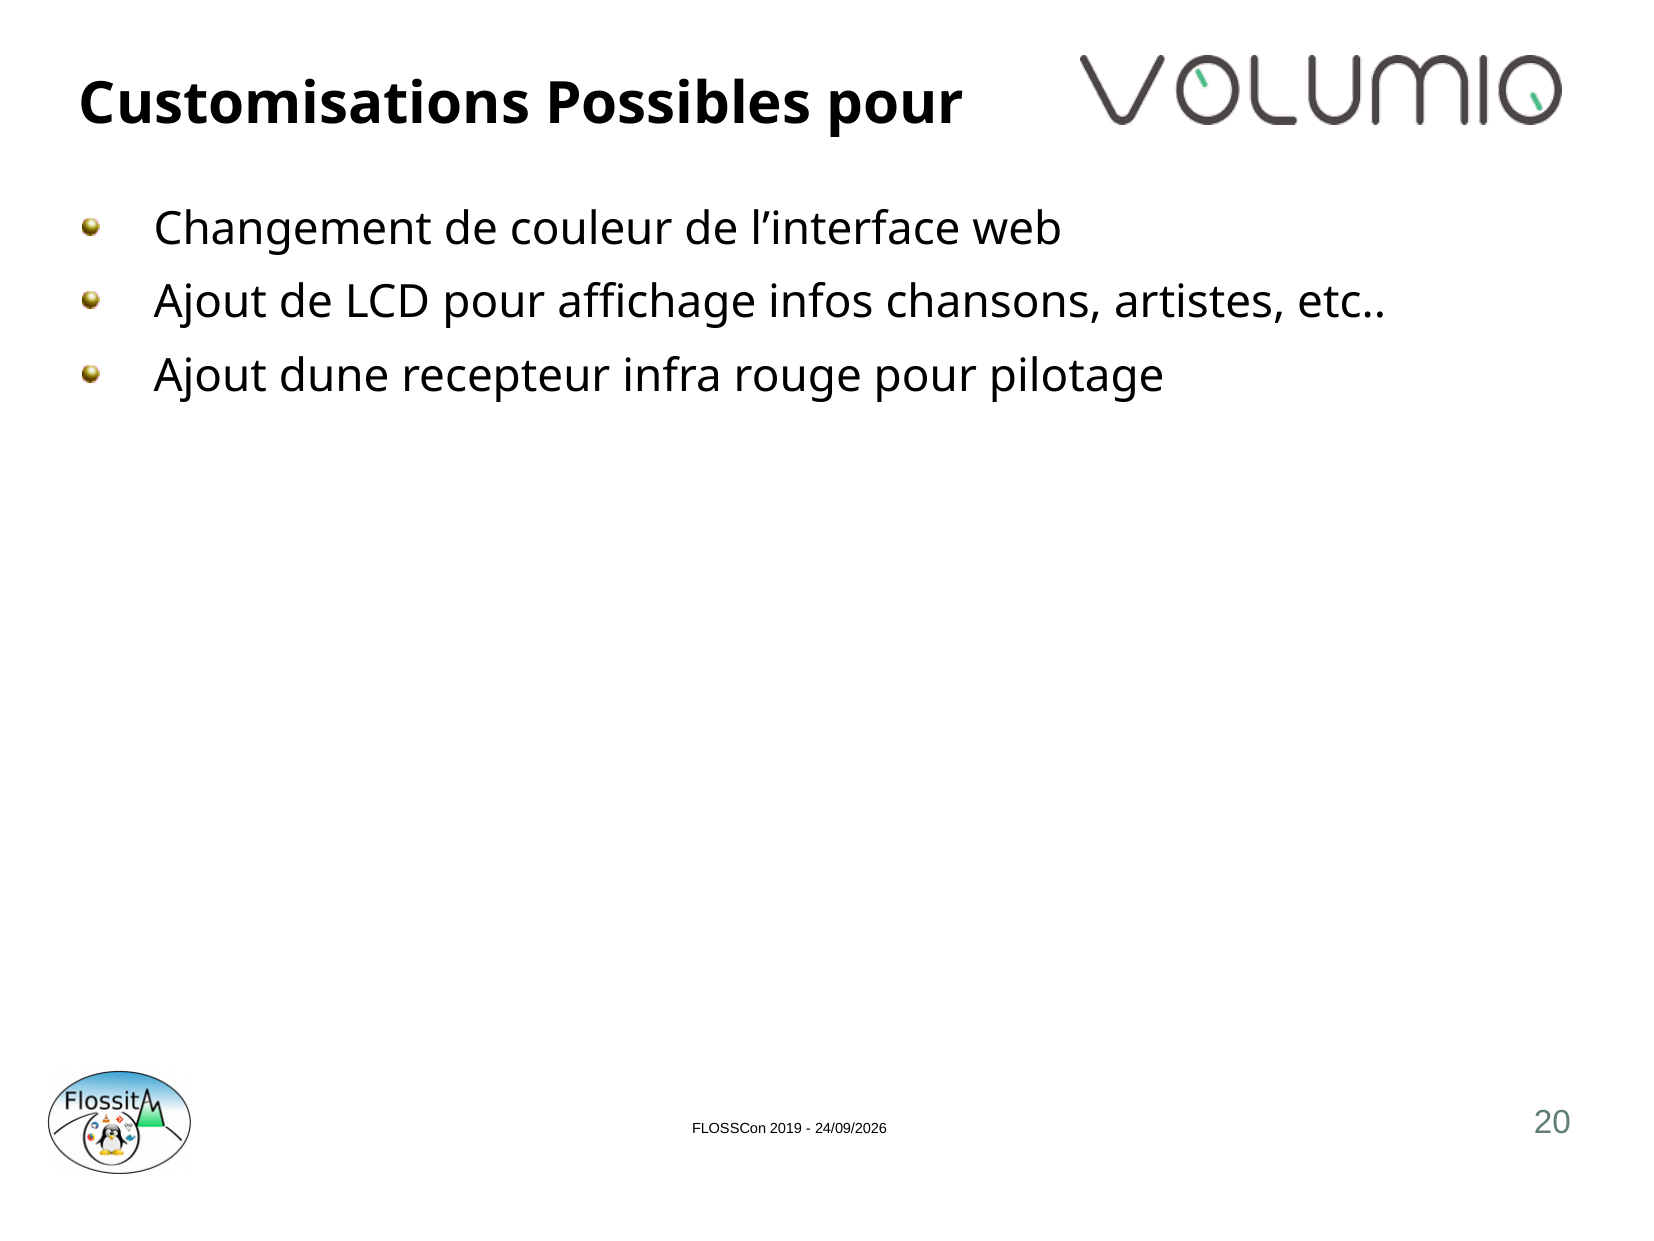

Customisations Possibles pour
# Changement de couleur de l’interface web
Ajout de LCD pour affichage infos chansons, artistes, etc..
Ajout dune recepteur infra rouge pour pilotage
20